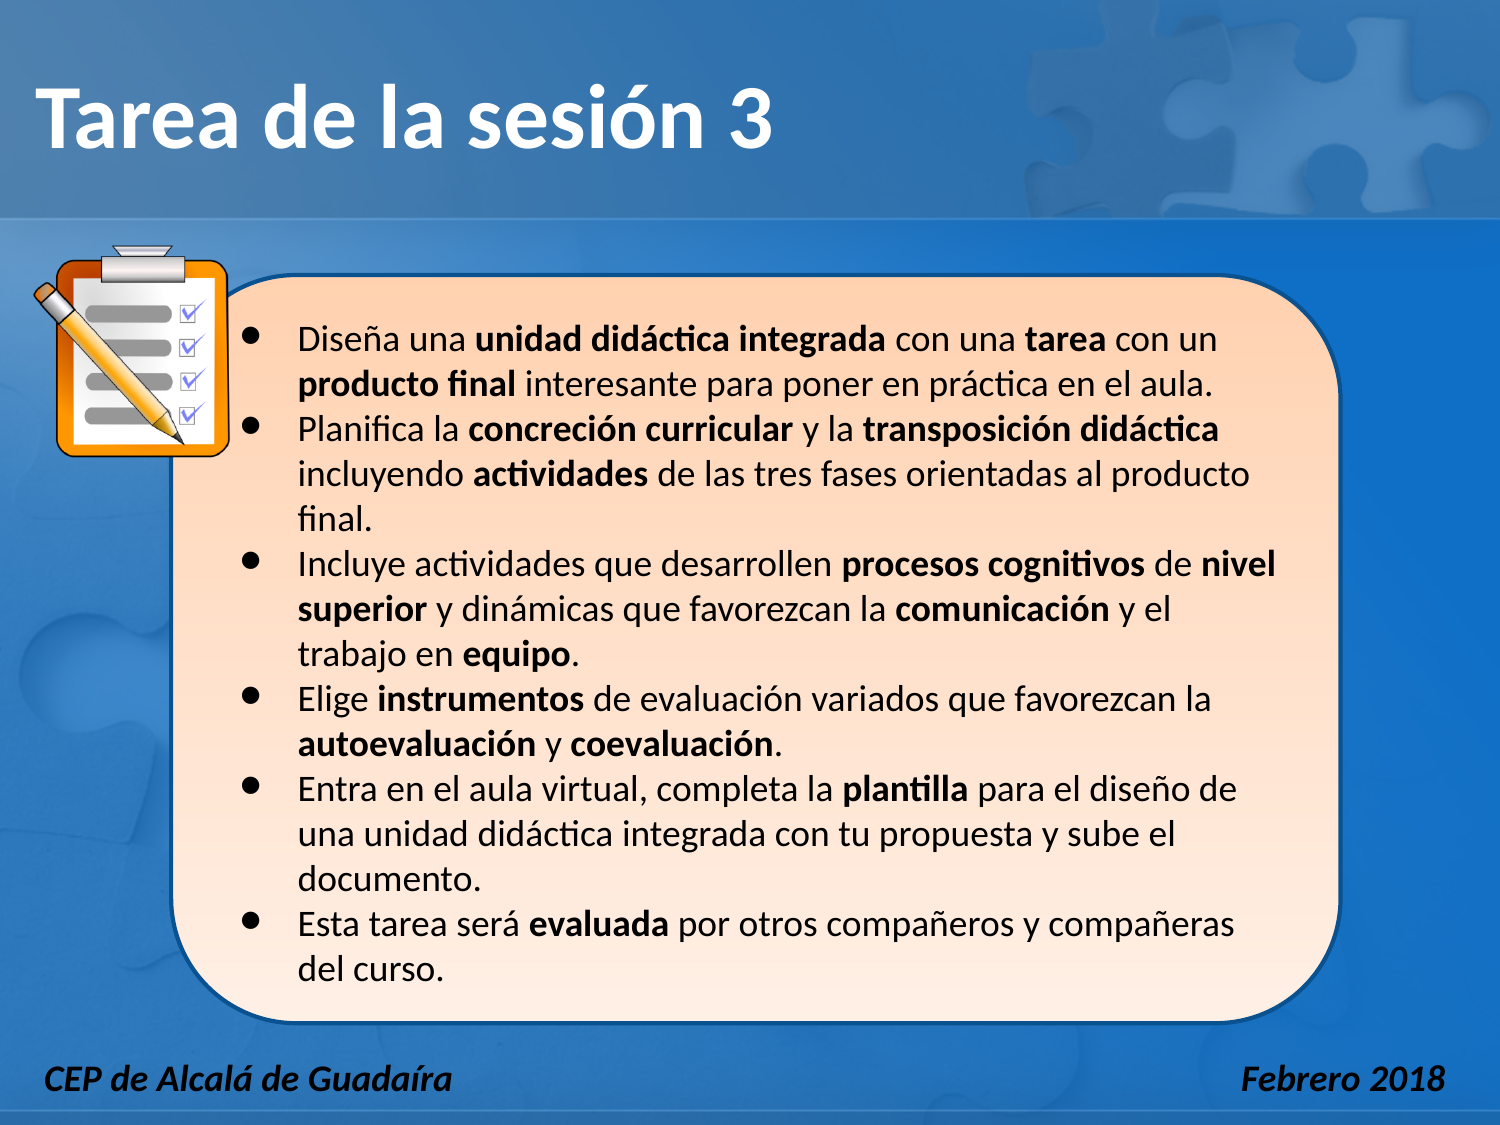

# Tarea de la sesión 3
Diseña una unidad didáctica integrada con una tarea con un producto final interesante para poner en práctica en el aula.
Planifica la concreción curricular y la transposición didáctica incluyendo actividades de las tres fases orientadas al producto final.
Incluye actividades que desarrollen procesos cognitivos de nivel superior y dinámicas que favorezcan la comunicación y el trabajo en equipo.
Elige instrumentos de evaluación variados que favorezcan la autoevaluación y coevaluación.
Entra en el aula virtual, completa la plantilla para el diseño de una unidad didáctica integrada con tu propuesta y sube el documento.
Esta tarea será evaluada por otros compañeros y compañeras del curso.
CEP de Alcalá de Guadaíra Febrero 2018